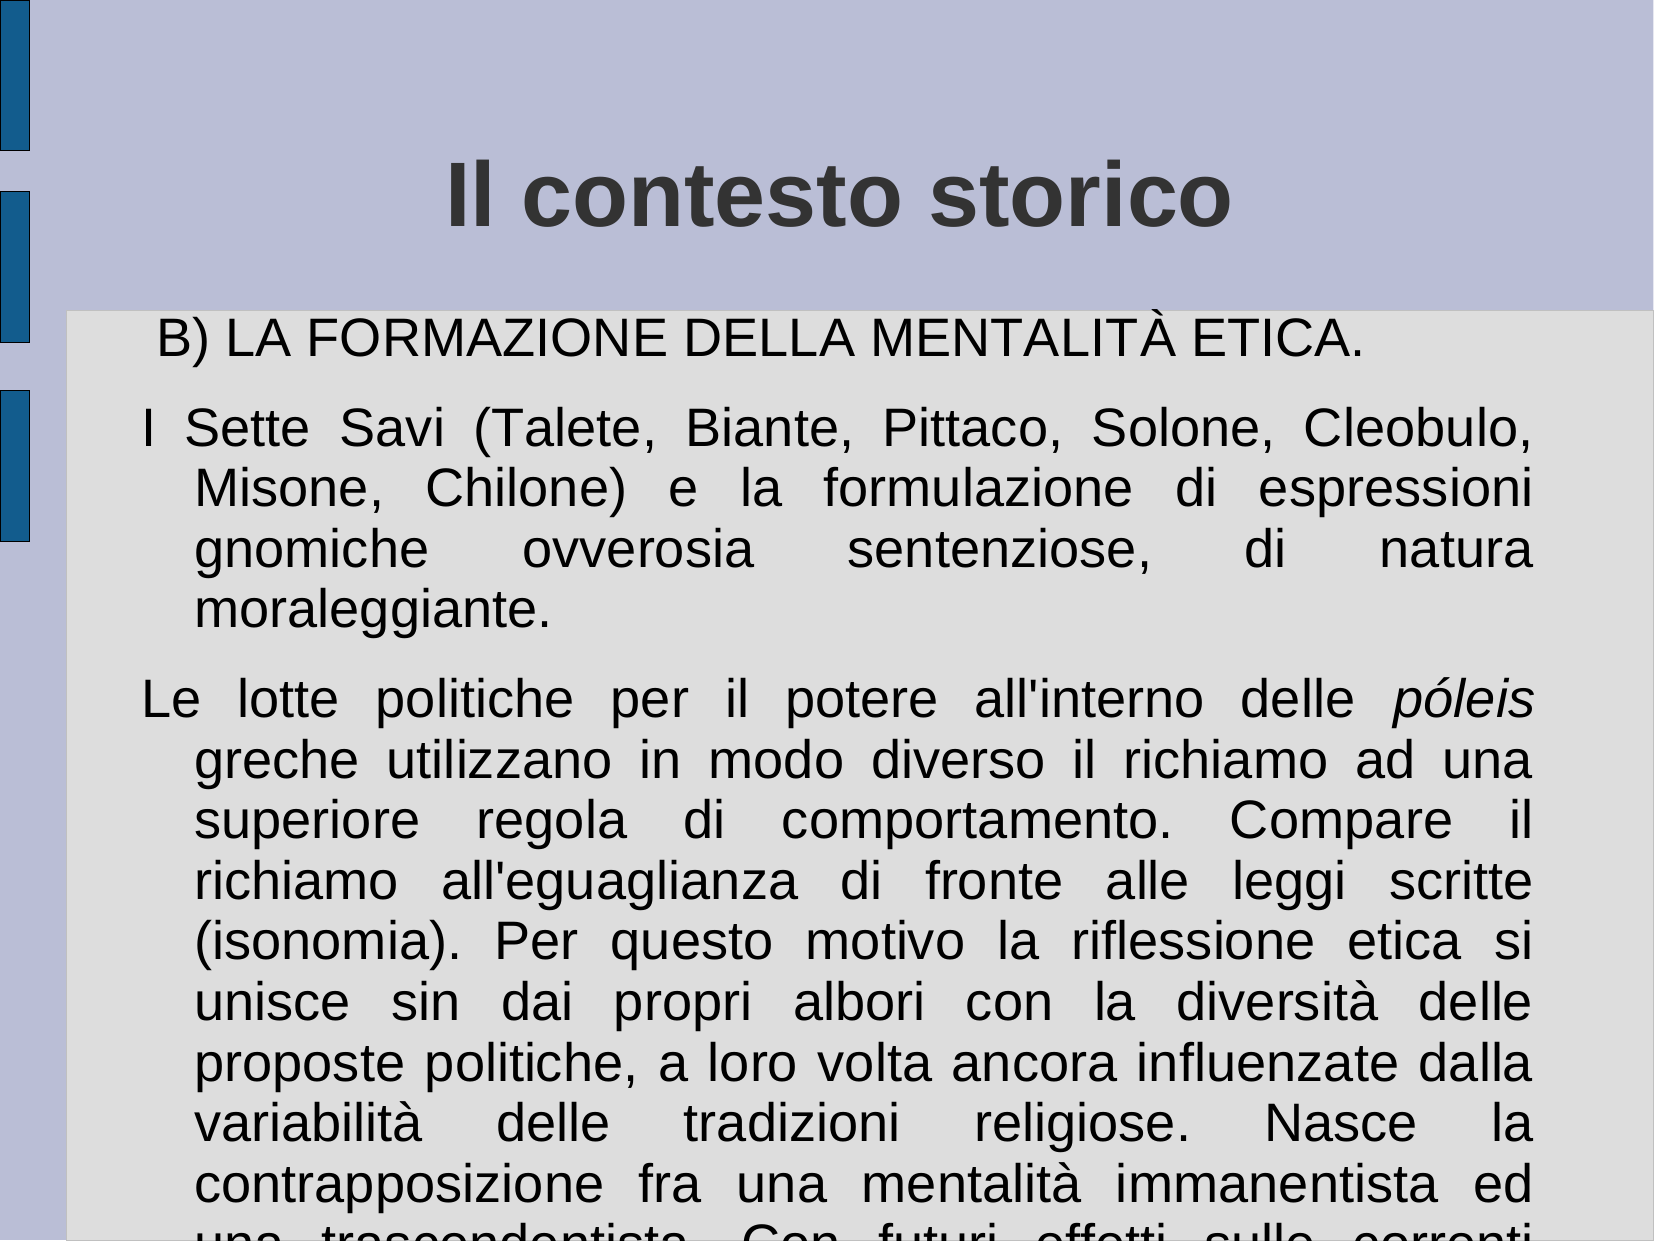

# Il contesto storico
 B) LA FORMAZIONE DELLA MENTALITÀ ETICA.
I Sette Savi (Talete, Biante, Pittaco, Solone, Cleobulo, Misone, Chilone) e la formulazione di espressioni gnomiche ovverosia sentenziose, di natura moraleggiante.
Le lotte politiche per il potere all'interno delle póleis greche utilizzano in modo diverso il richiamo ad una superiore regola di comportamento. Compare il richiamo all'eguaglianza di fronte alle leggi scritte (isonomia). Per questo motivo la riflessione etica si unisce sin dai propri albori con la diversità delle proposte politiche, a loro volta ancora influenzate dalla variabilità delle tradizioni religiose. Nasce la contrapposizione fra una mentalità immanentista ed una trascendentista. Con futuri effetti sulle correnti filosofiche.